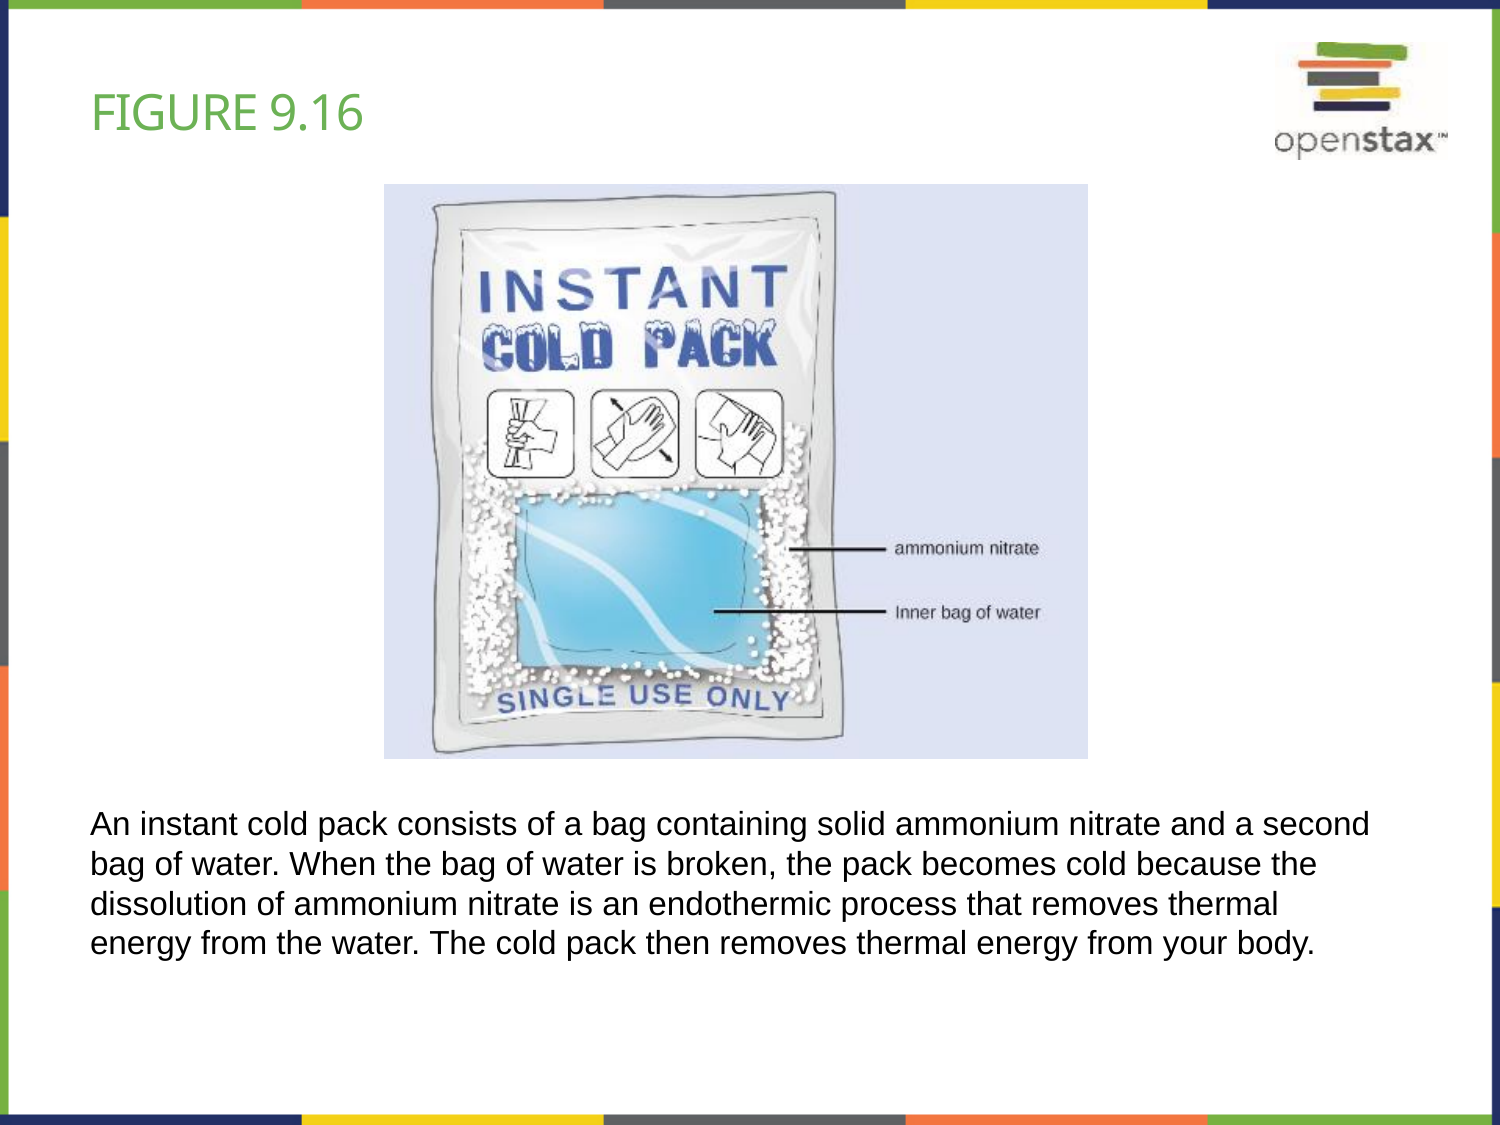

# Figure 9.16
An instant cold pack consists of a bag containing solid ammonium nitrate and a second bag of water. When the bag of water is broken, the pack becomes cold because the dissolution of ammonium nitrate is an endothermic process that removes thermal energy from the water. The cold pack then removes thermal energy from your body.